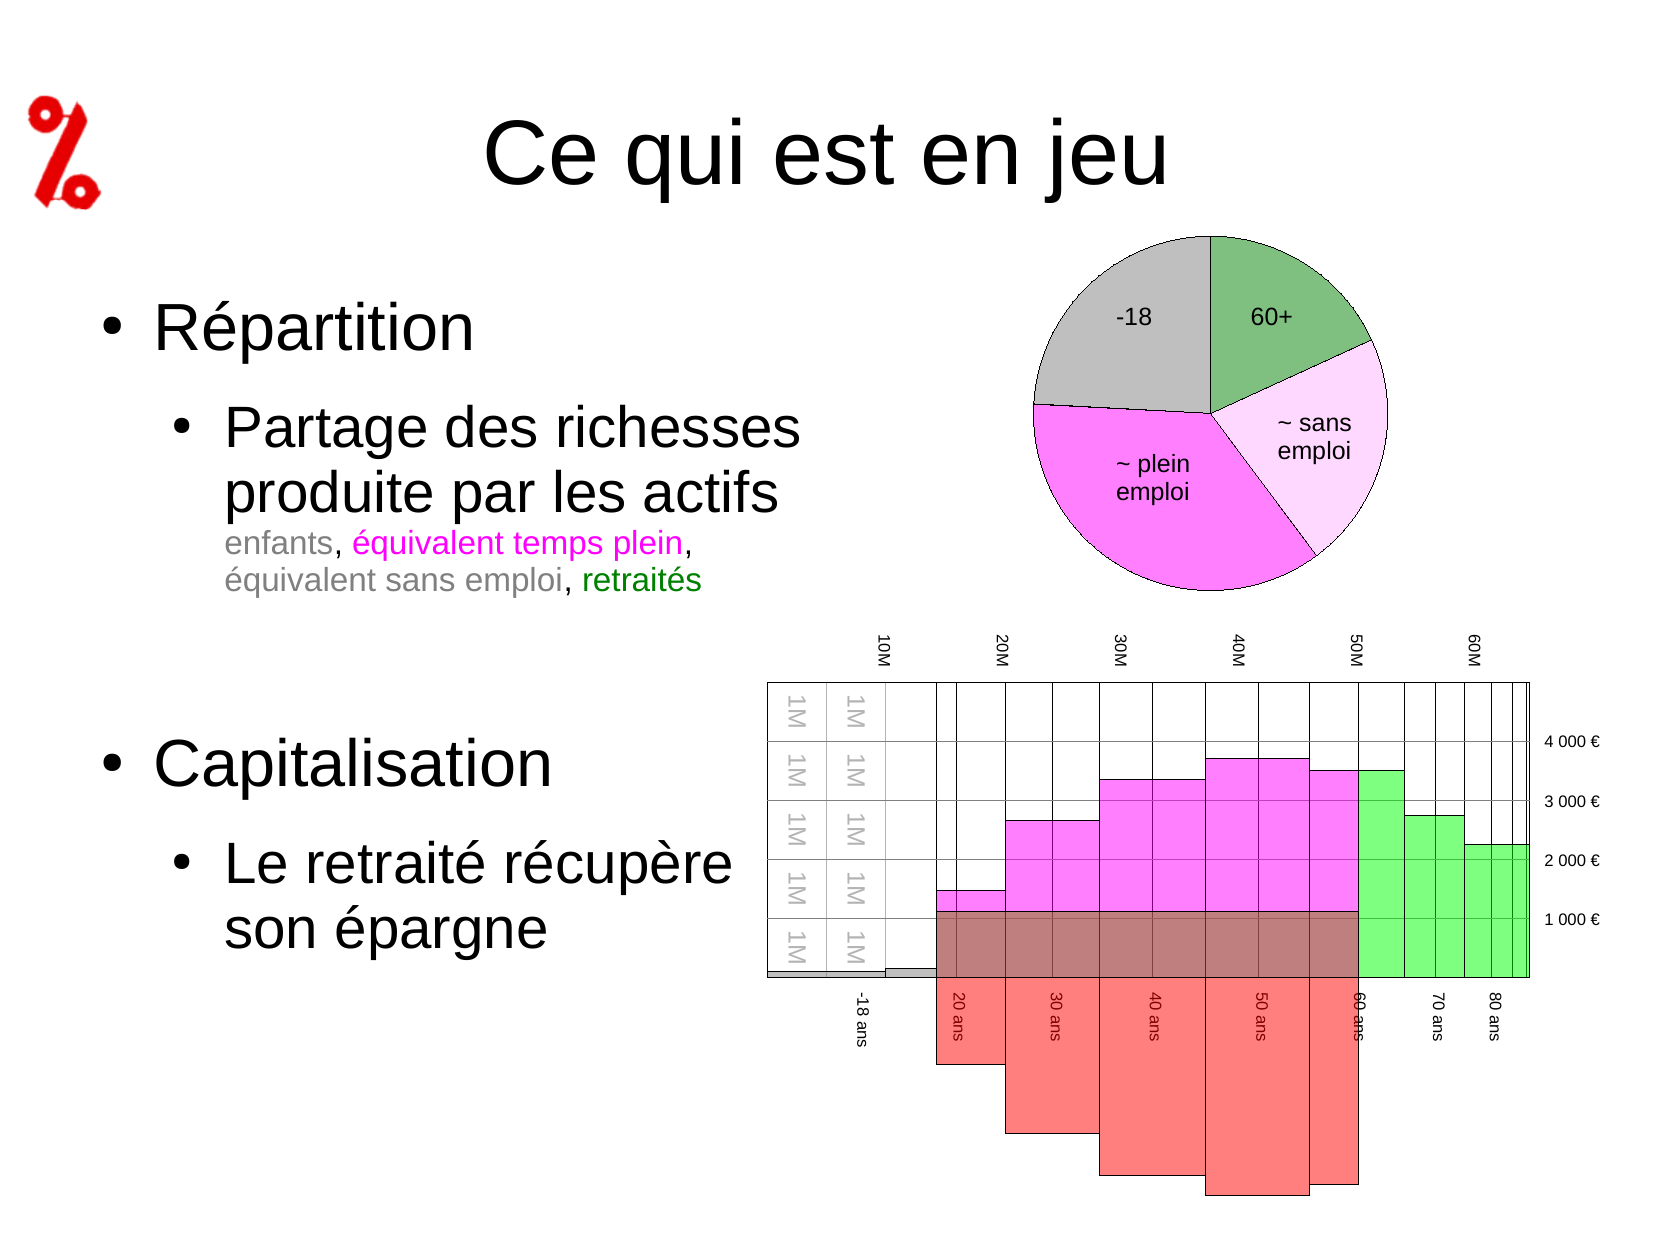

# Ce qui est en jeu
-18
60+
~ sans
emploi
~ plein
emploi
Répartition
Partage des richesses produite par les actifs enfants, équivalent temps plein,
équivalent sans emploi, retraités
Capitalisation
Le retraité récupère son épargne
10M
30M
50M
20M
60M
40M
4 000 €
3 000 €
2 000 €
1 000 €
-18 ans
60 ans
70 ans
80 ans
30 ans
40 ans
50 ans
20 ans
1M
1M
1M
1M
1M
1M
1M
1M
1M
1M